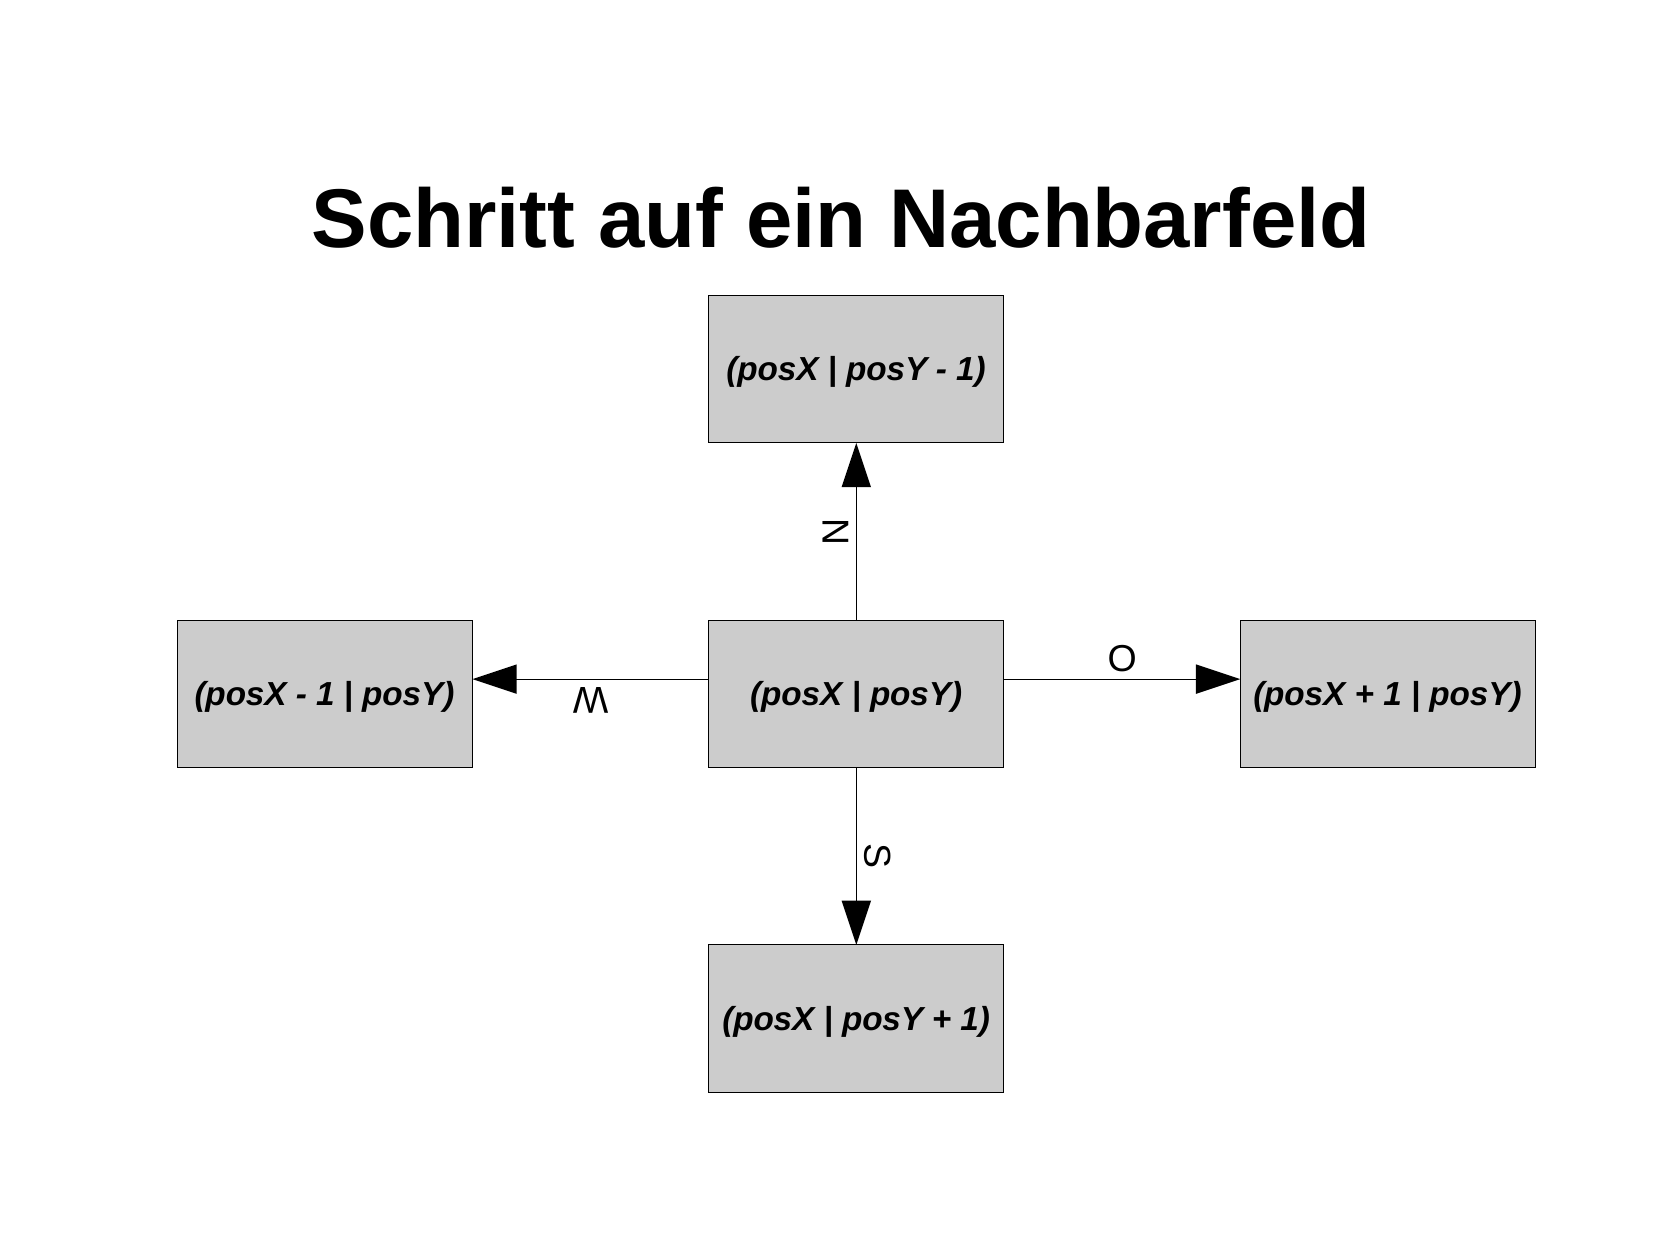

Schritt auf ein Nachbarfeld
(posX | posY - 1)
N
(posX - 1 | posY)
(posX | posY)
(posX + 1 | posY)
W
O
S
(posX | posY + 1)